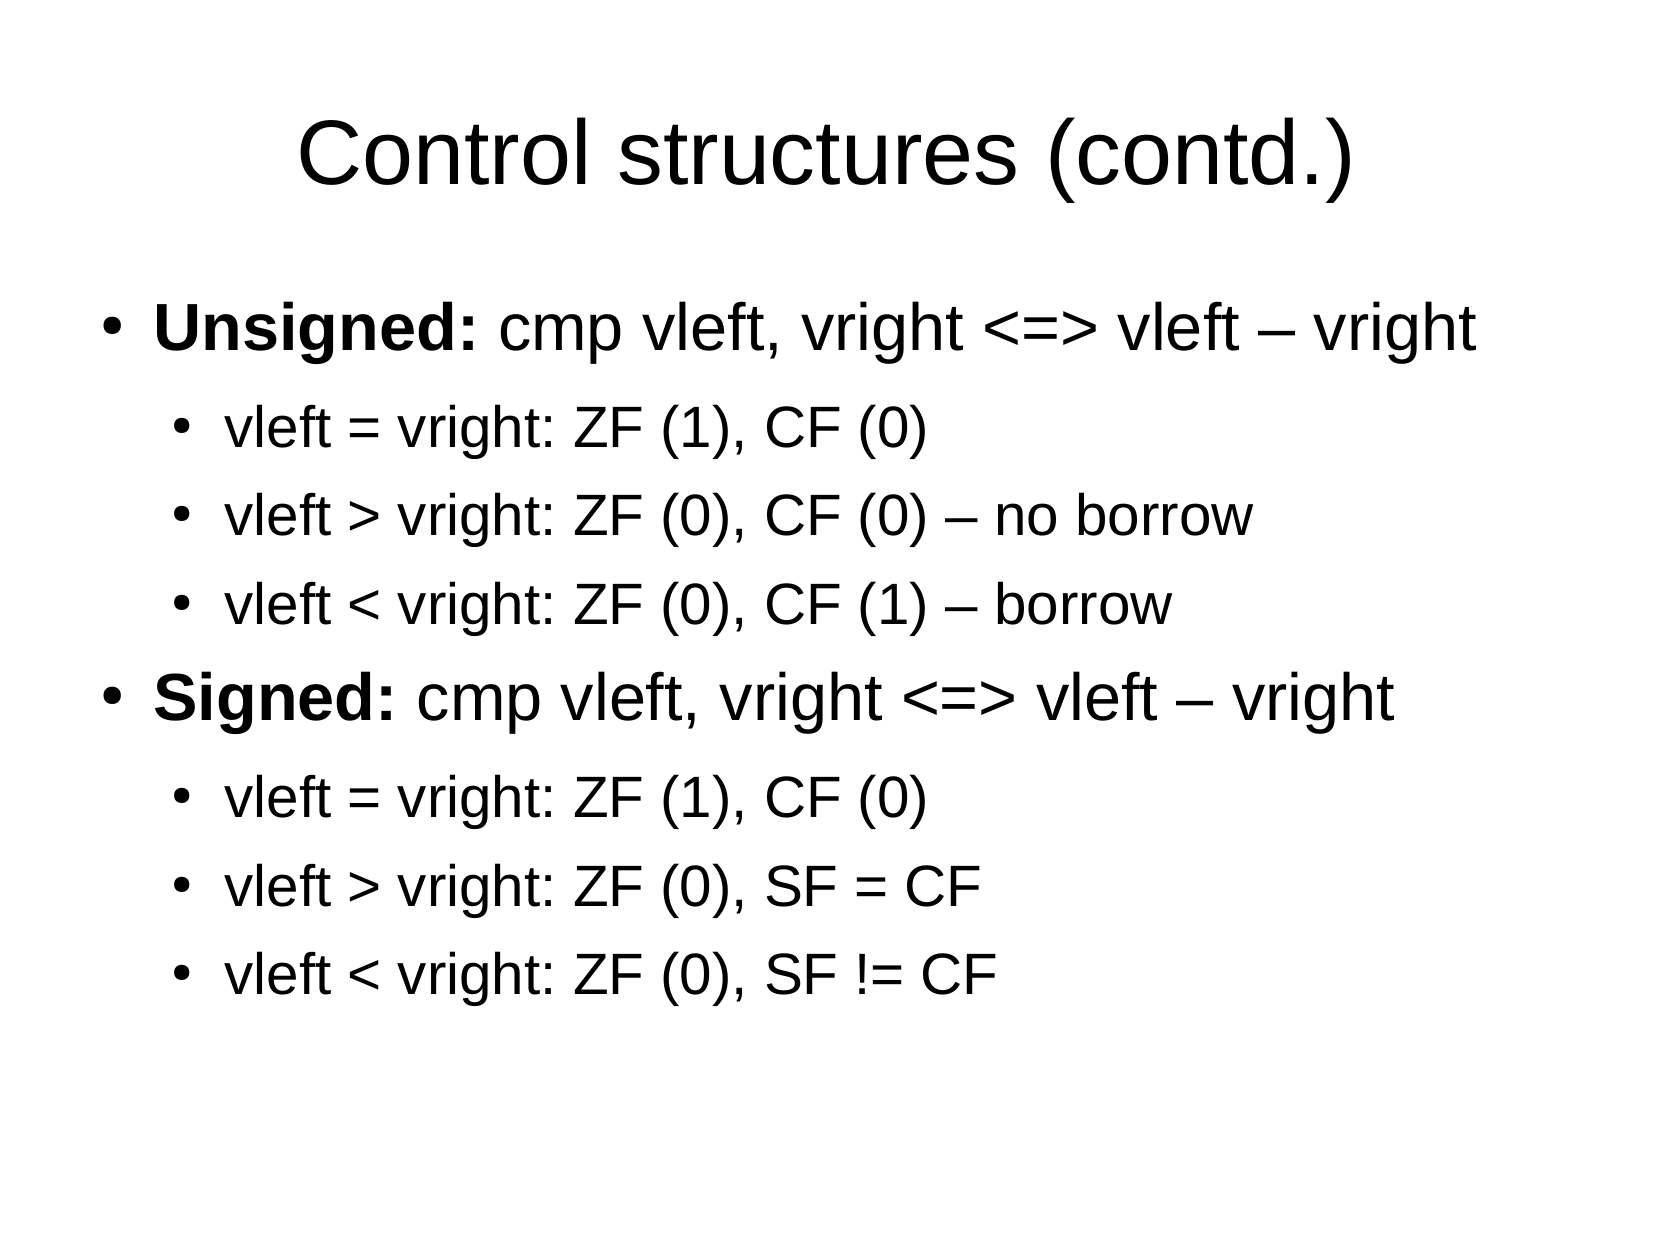

# Control structures (contd.)
Unsigned: cmp vleft, vright <=> vleft – vright
vleft = vright: ZF (1), CF (0)
vleft > vright: ZF (0), CF (0) – no borrow
vleft < vright: ZF (0), CF (1) – borrow
Signed: cmp vleft, vright <=> vleft – vright
vleft = vright: ZF (1), CF (0)
vleft > vright: ZF (0), SF = CF
vleft < vright: ZF (0), SF != CF